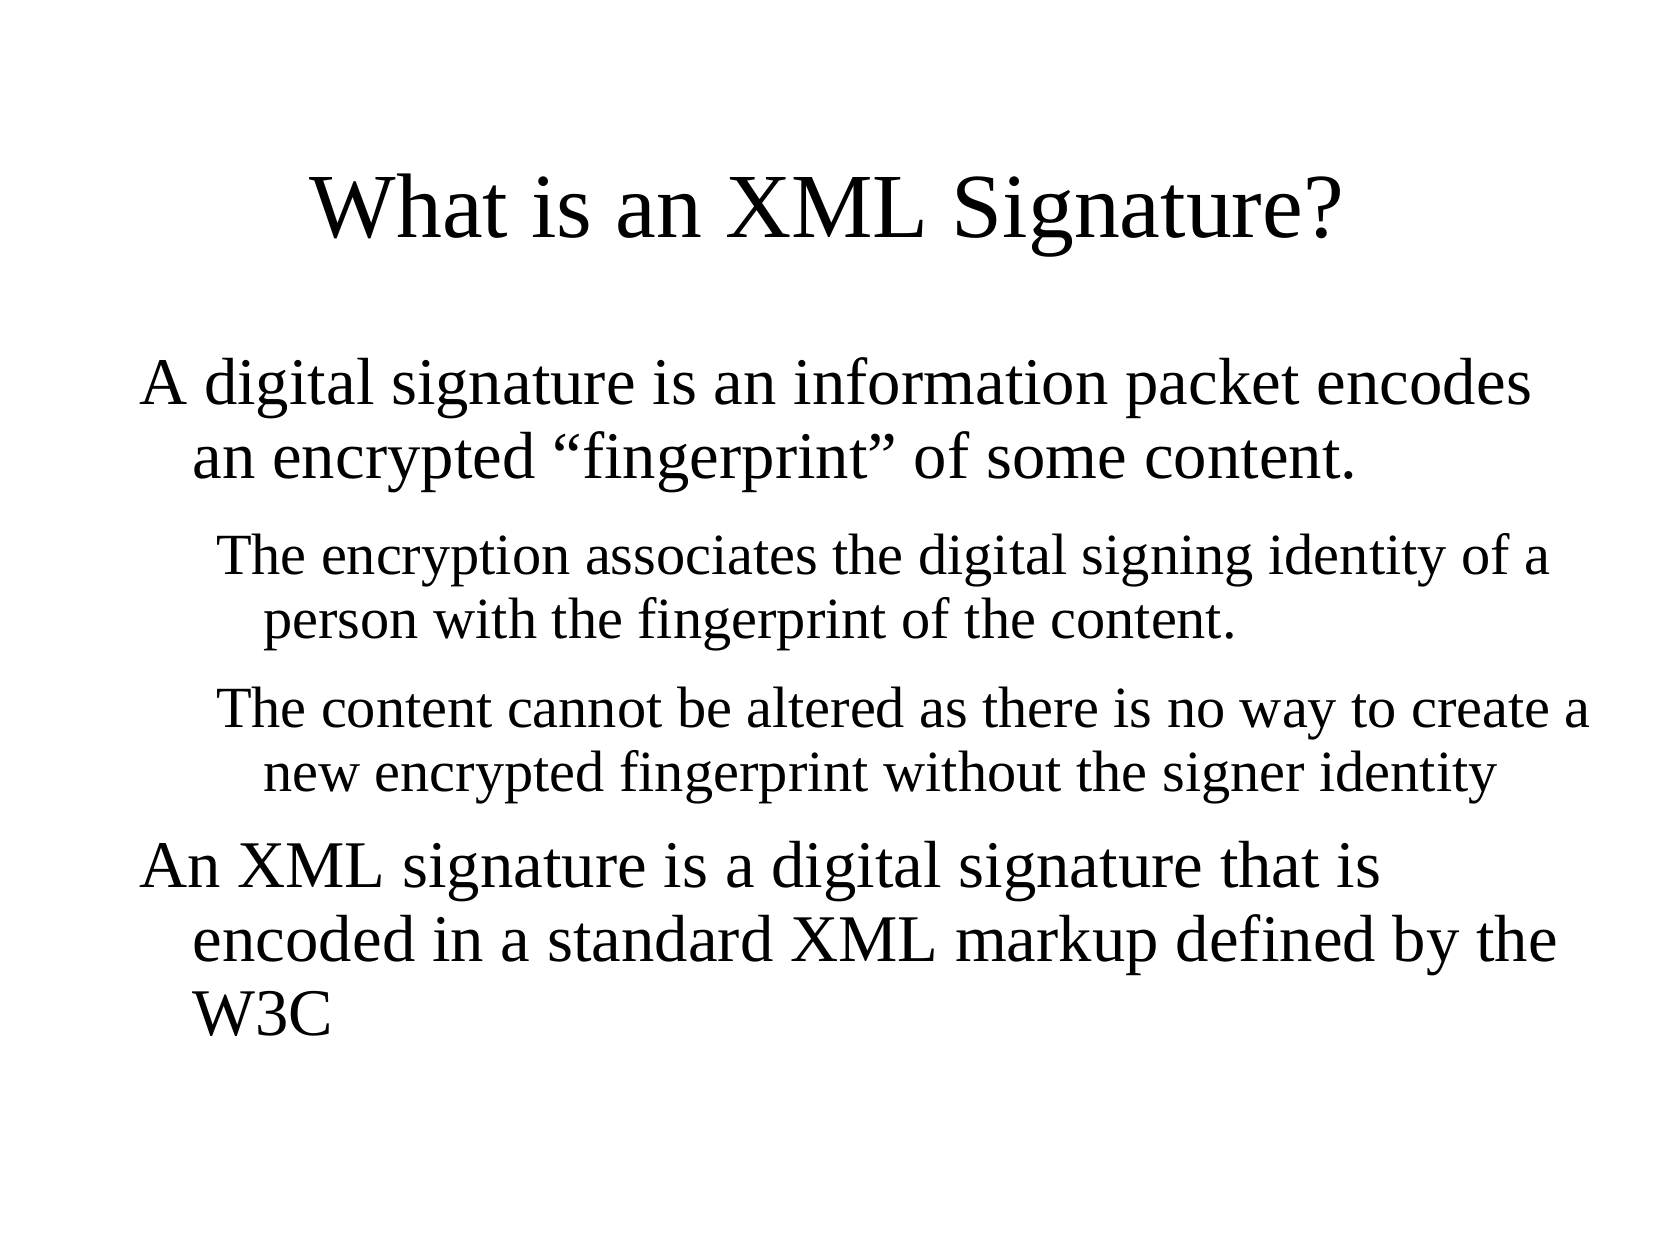

# What is an XML Signature?
A digital signature is an information packet encodes an encrypted “fingerprint” of some content.
The encryption associates the digital signing identity of a person with the fingerprint of the content.
The content cannot be altered as there is no way to create a new encrypted fingerprint without the signer identity
An XML signature is a digital signature that is encoded in a standard XML markup defined by the W3C